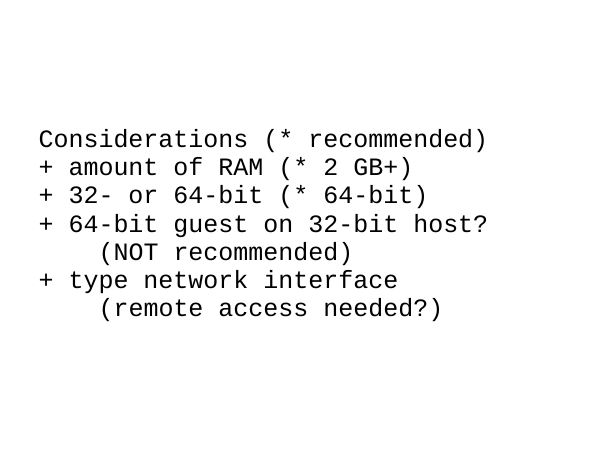

Considerations (* recommended)
+ amount of RAM (* 2 GB+)
+ 32- or 64-bit (* 64-bit)
+ 64-bit guest on 32-bit host?
    (NOT recommended)
+ type network interface
    (remote access needed?)